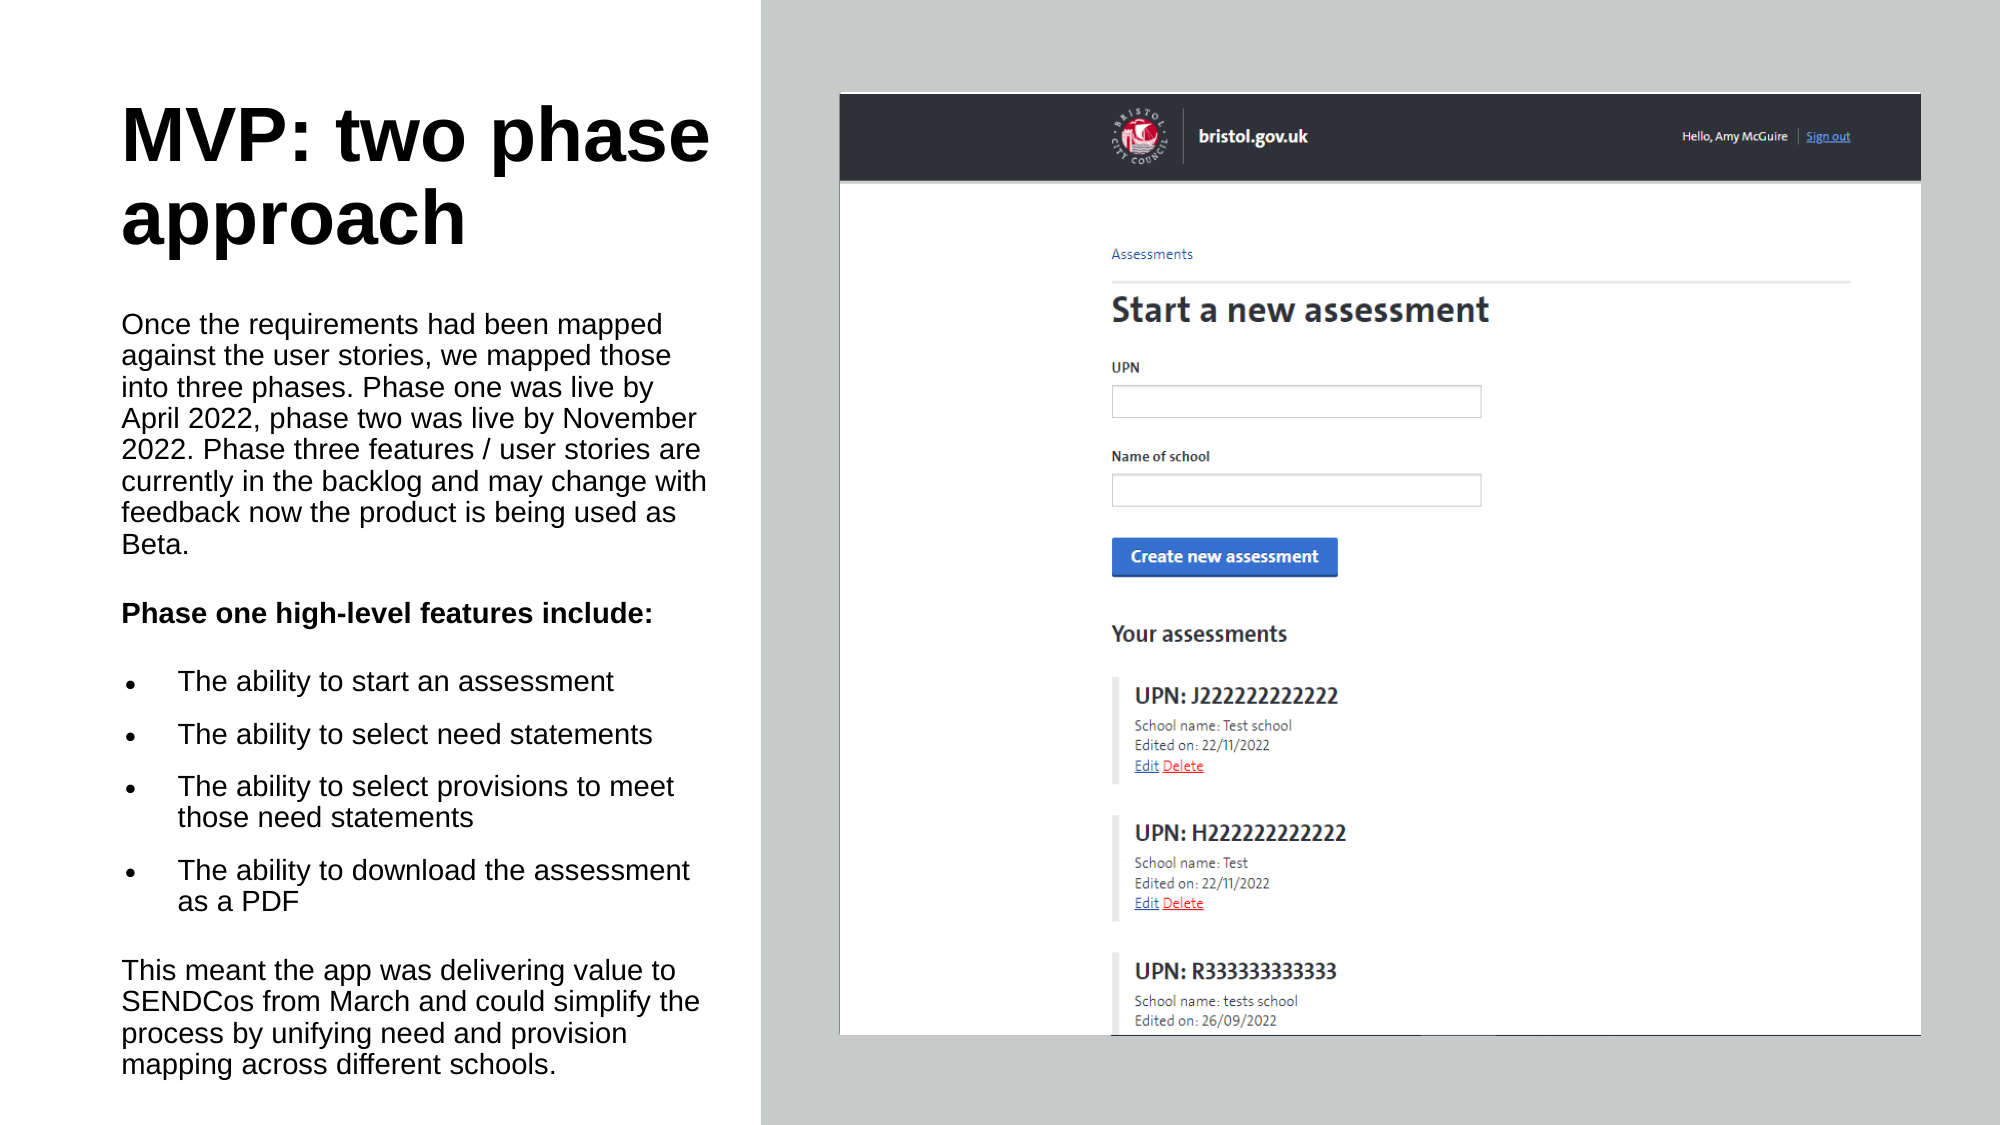

# MVP: two phase approach
Once the requirements had been mapped against the user stories, we mapped those into three phases. Phase one was live by April 2022, phase two was live by November 2022. Phase three features / user stories are currently in the backlog and may change with feedback now the product is being used as Beta.
Phase one high-level features include:
The ability to start an assessment
The ability to select need statements
The ability to select provisions to meet those need statements
The ability to download the assessment as a PDF
This meant the app was delivering value to SENDCos from March and could simplify the process by unifying need and provision mapping across different schools.